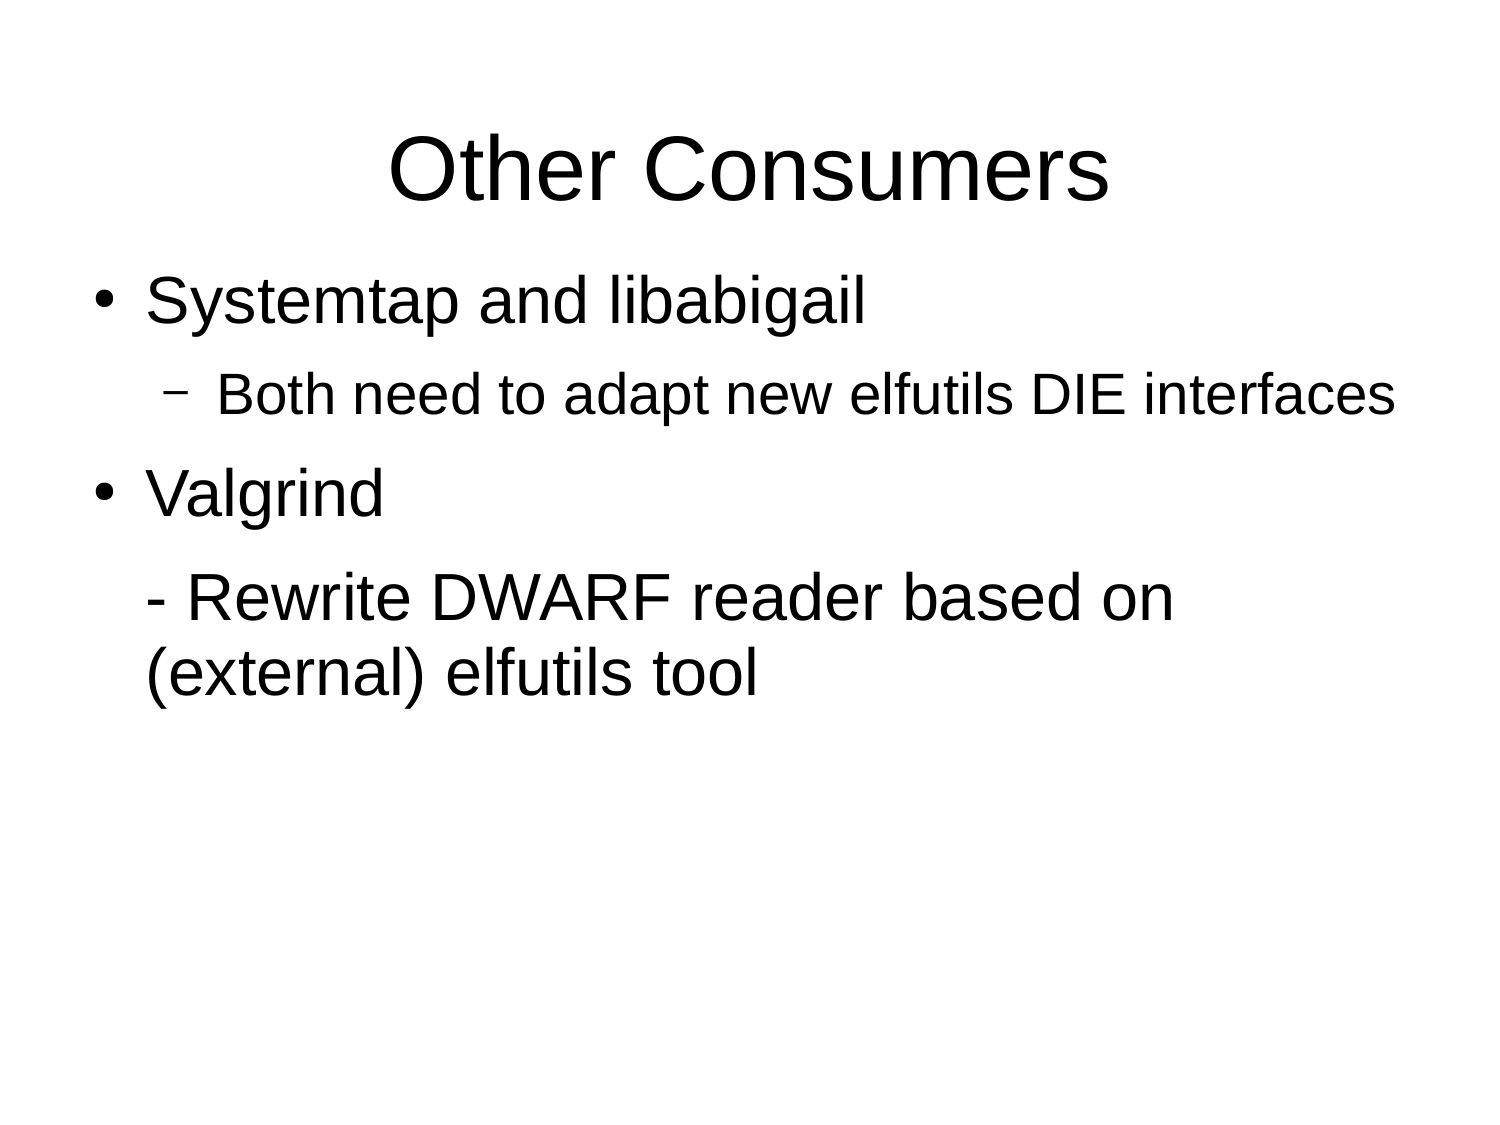

# Other Consumers
Systemtap and libabigail
Both need to adapt new elfutils DIE interfaces
Valgrind
- Rewrite DWARF reader based on (external) elfutils tool